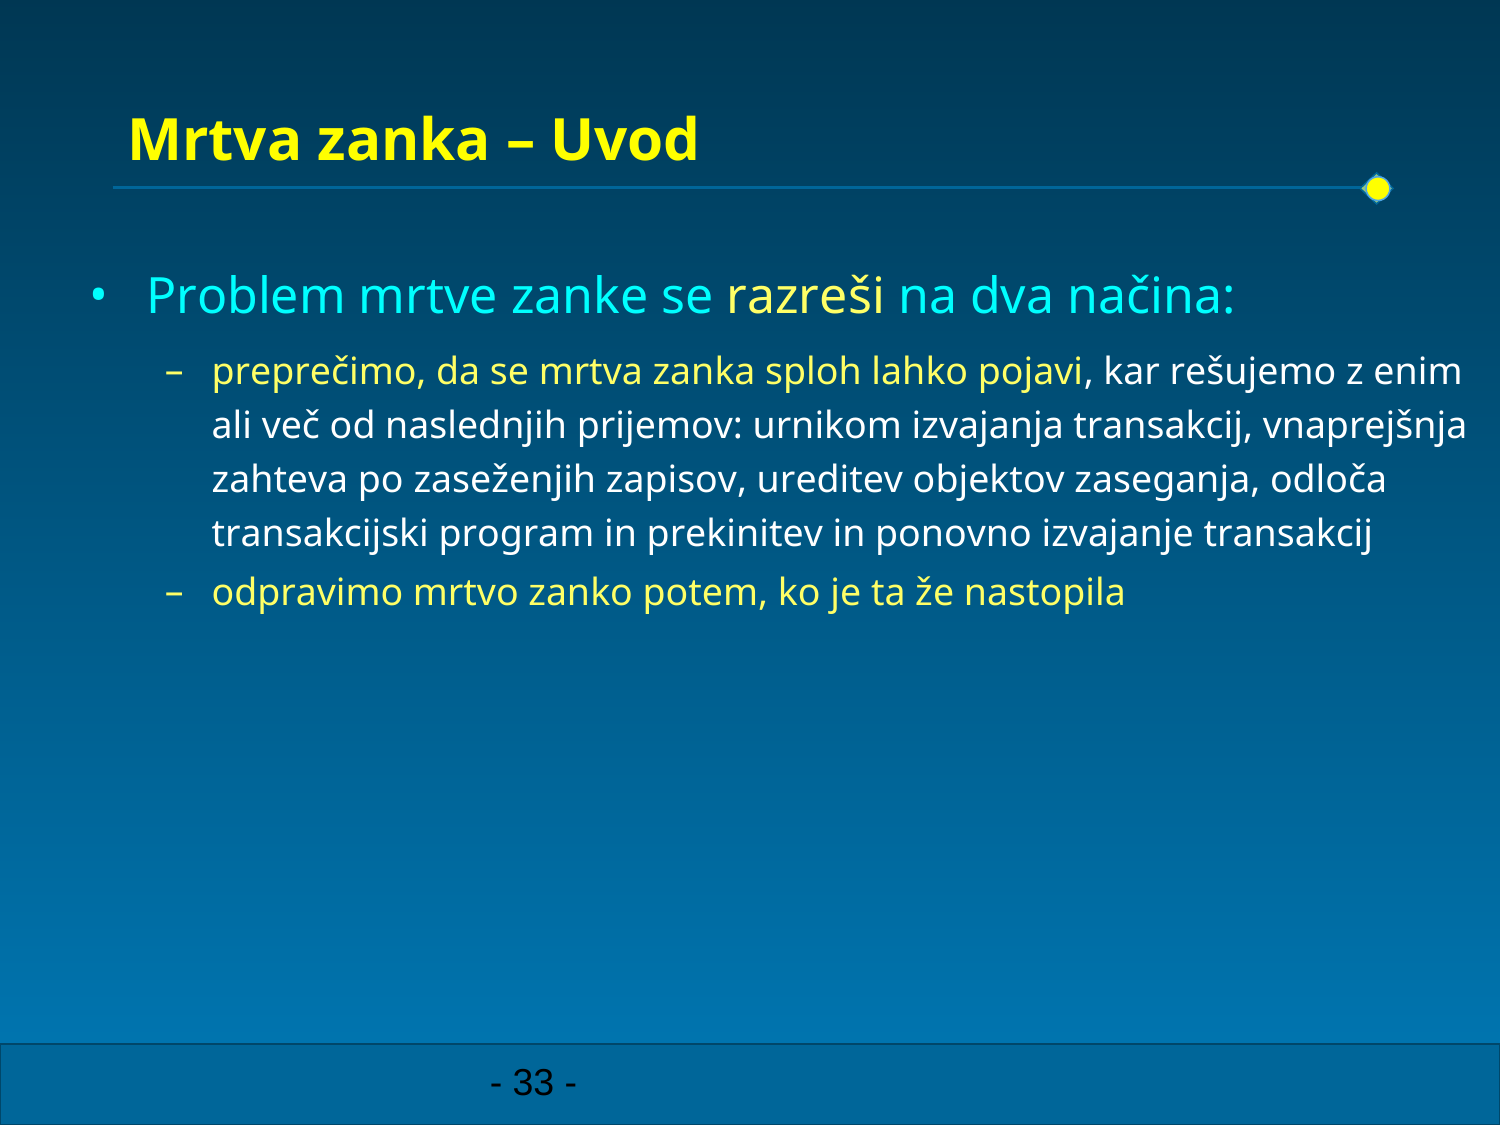

# Mrtva zanka – Uvod
Problem mrtve zanke se razreši na dva načina:
preprečimo, da se mrtva zanka sploh lahko pojavi, kar rešujemo z enim ali več od naslednjih prijemov: urnikom izvajanja transakcij, vnaprejšnja zahteva po zaseženjih zapisov, ureditev objektov zaseganja, odloča transakcijski program in prekinitev in ponovno izvajanje transakcij
odpravimo mrtvo zanko potem, ko je ta že nastopila